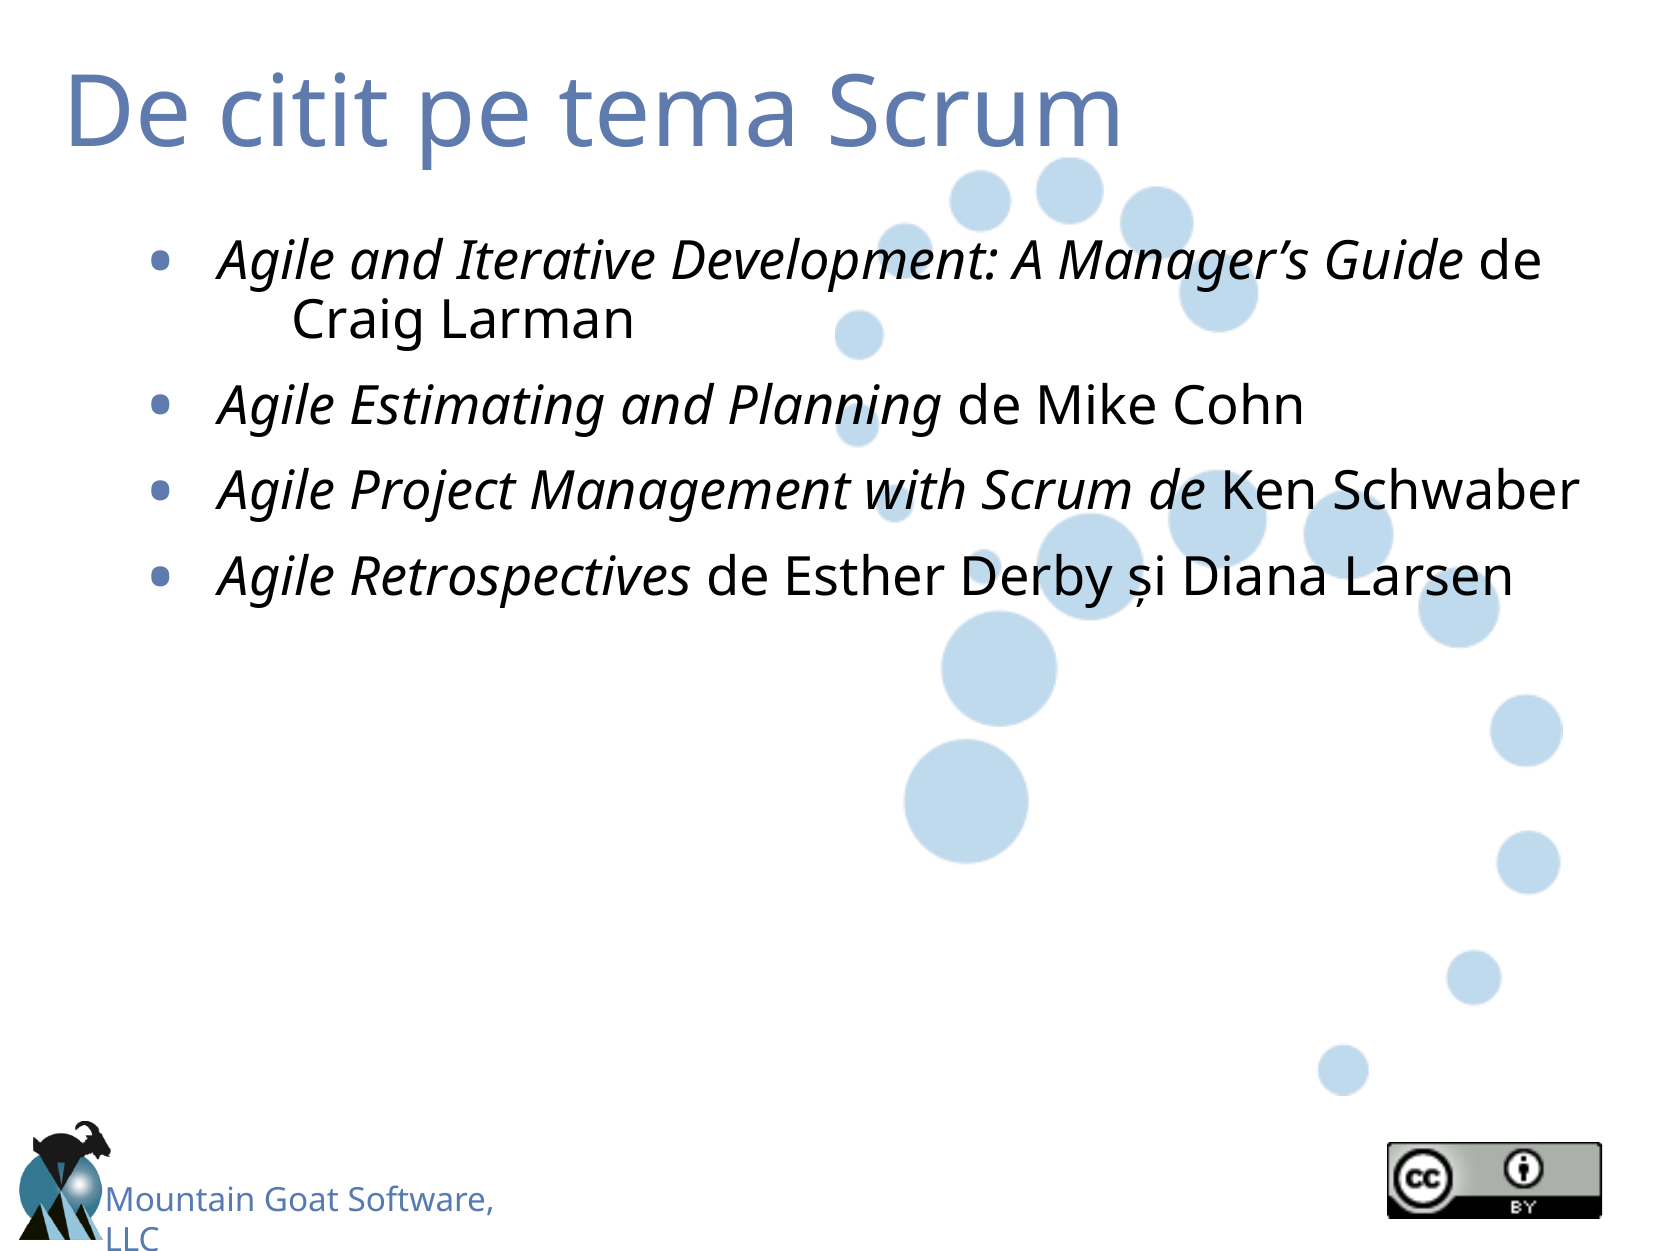

# De citit pe tema Scrum
Agile and Iterative Development: A Manager’s Guide de Craig Larman
Agile Estimating and Planning de Mike Cohn
Agile Project Management with Scrum de Ken Schwaber
Agile Retrospectives de Esther Derby și Diana Larsen